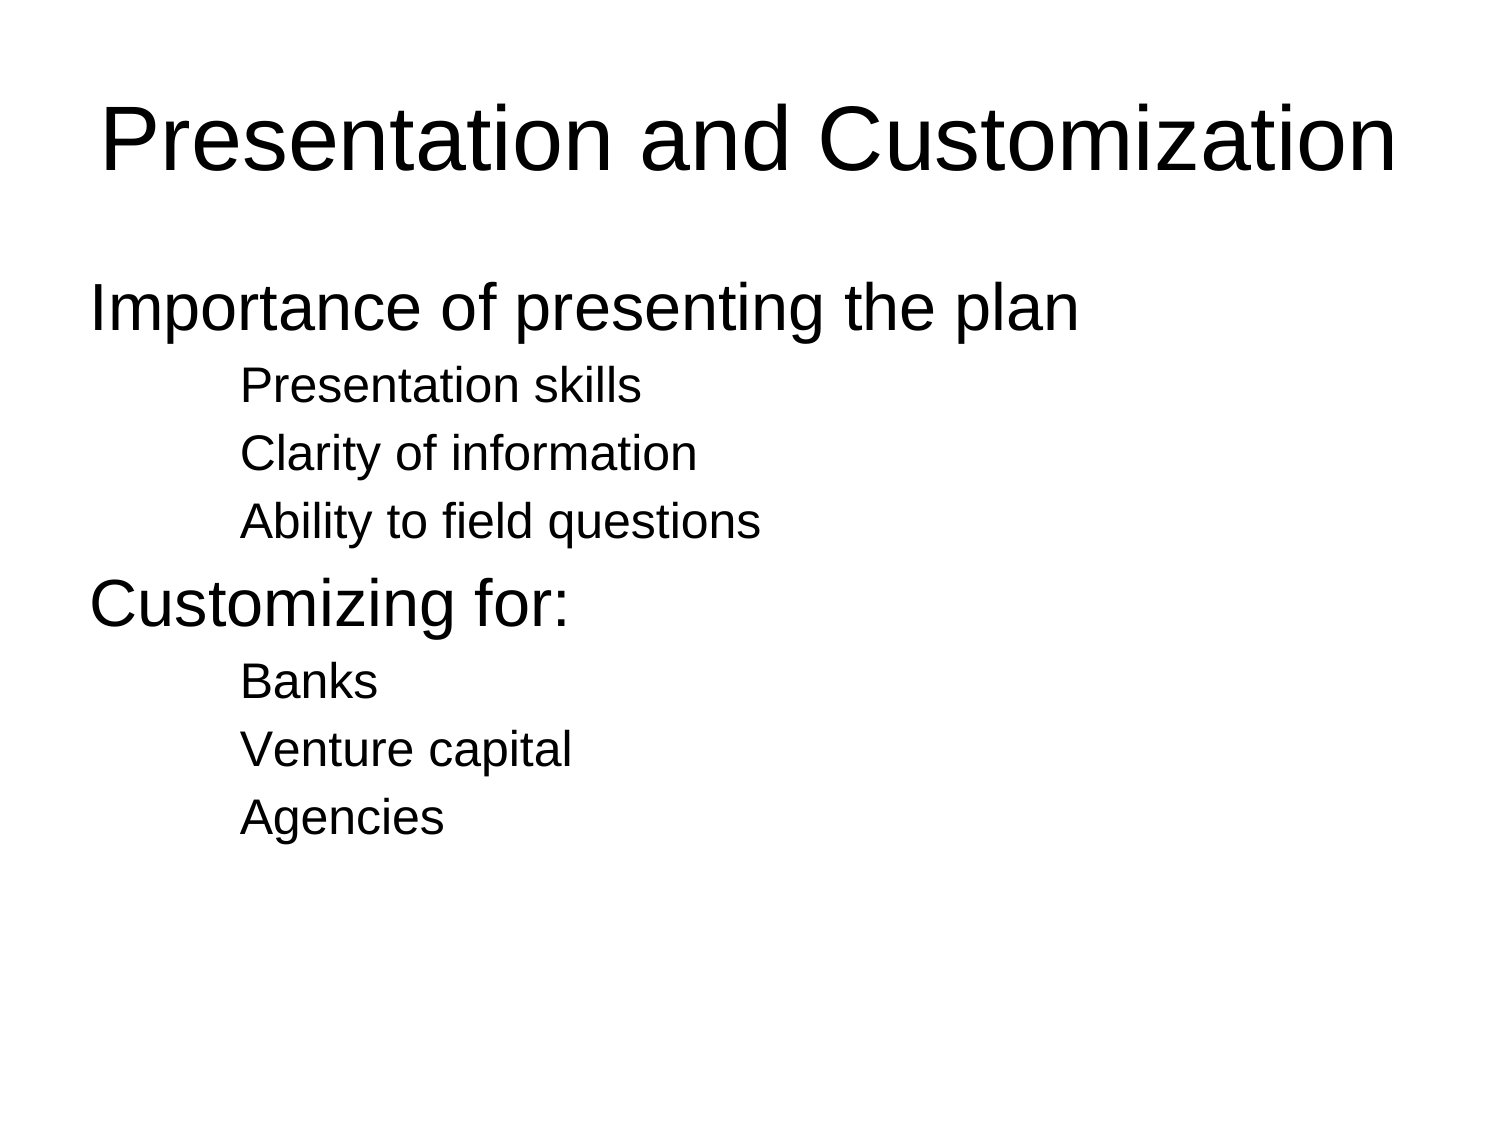

# Presentation and Customization
Importance of presenting the plan
Presentation skills
Clarity of information
Ability to field questions
Customizing for:
Banks
Venture capital
Agencies